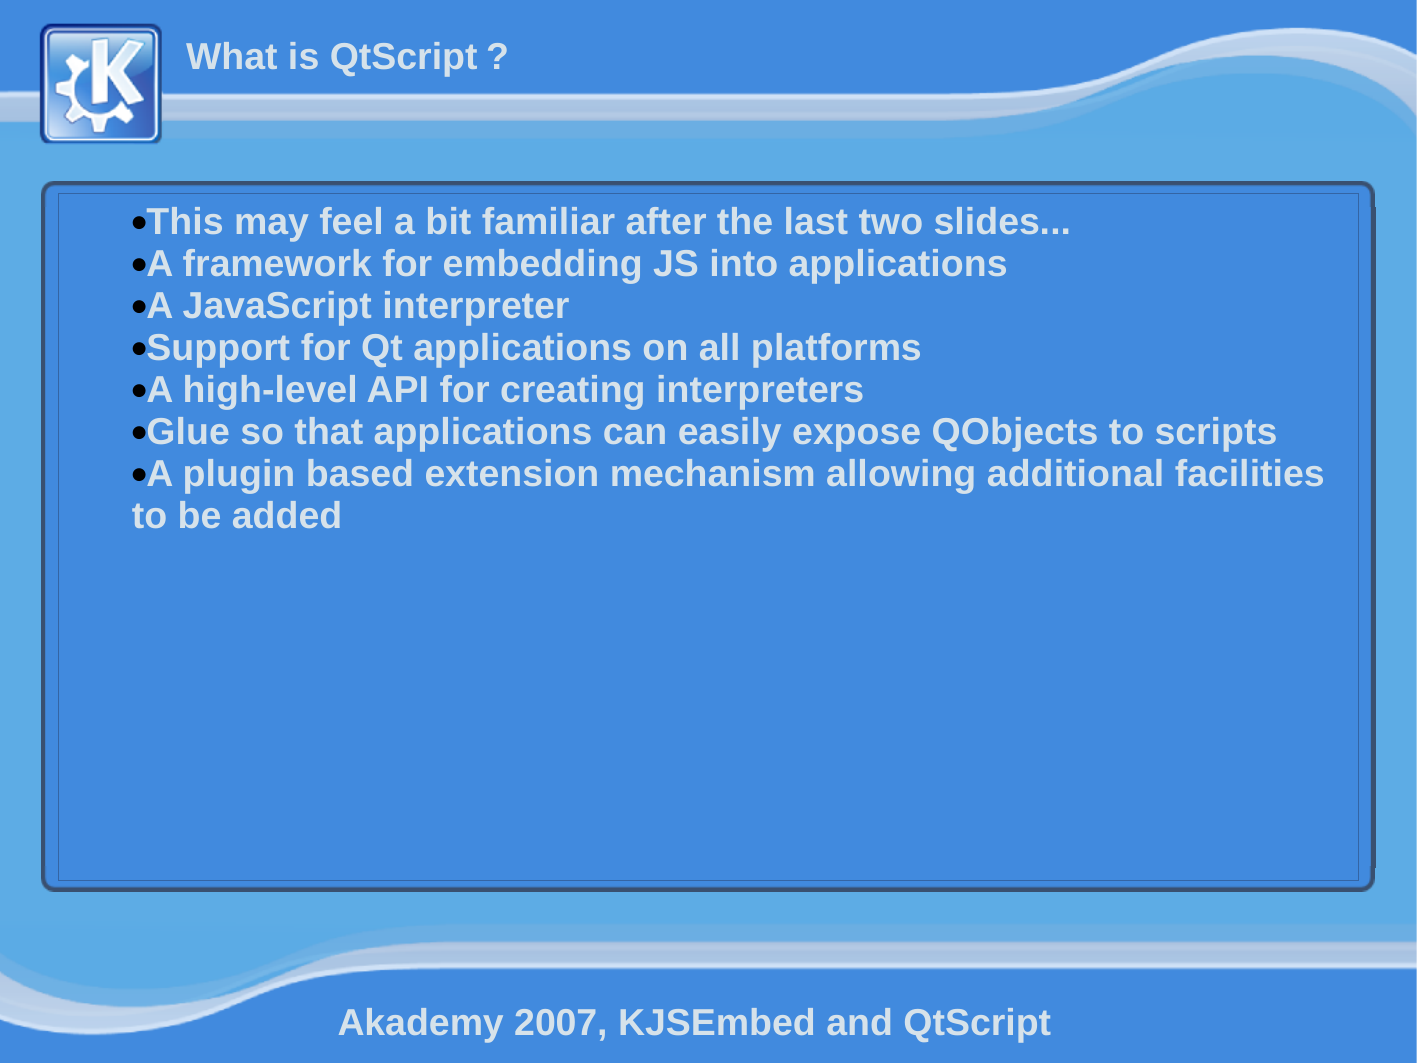

What is QtScript	?
This may feel a bit familiar after the last two slides...
A framework for embedding JS into applications
A JavaScript interpreter
Support for Qt applications on all platforms
A high-level API for creating interpreters
Glue so that applications can easily expose QObjects to scripts
A plugin based extension mechanism allowing additional facilities to be added